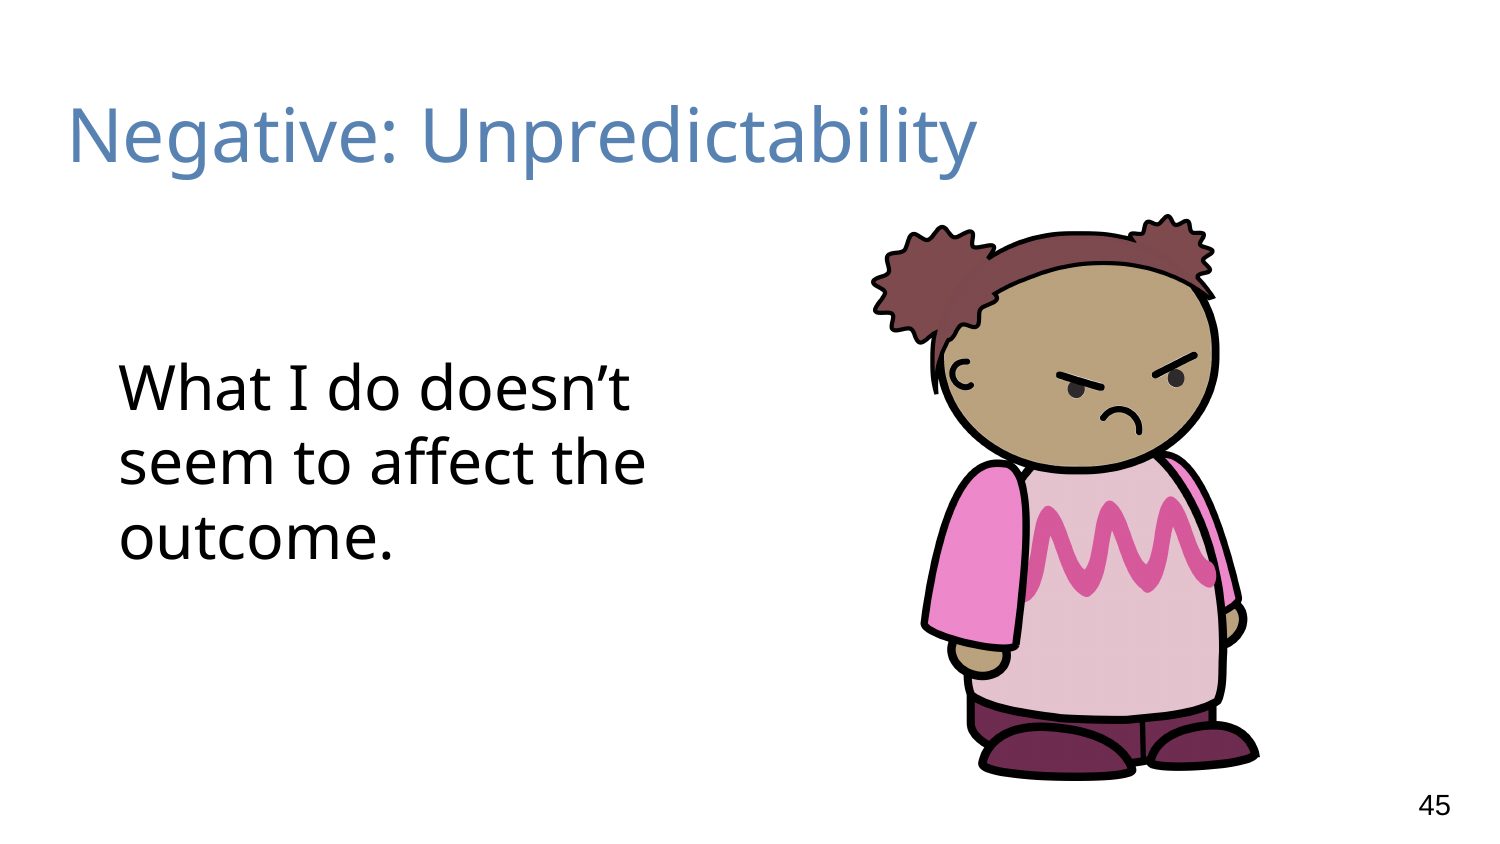

# Negative: Unpredictability
What I do doesn’t seem to affect the outcome.